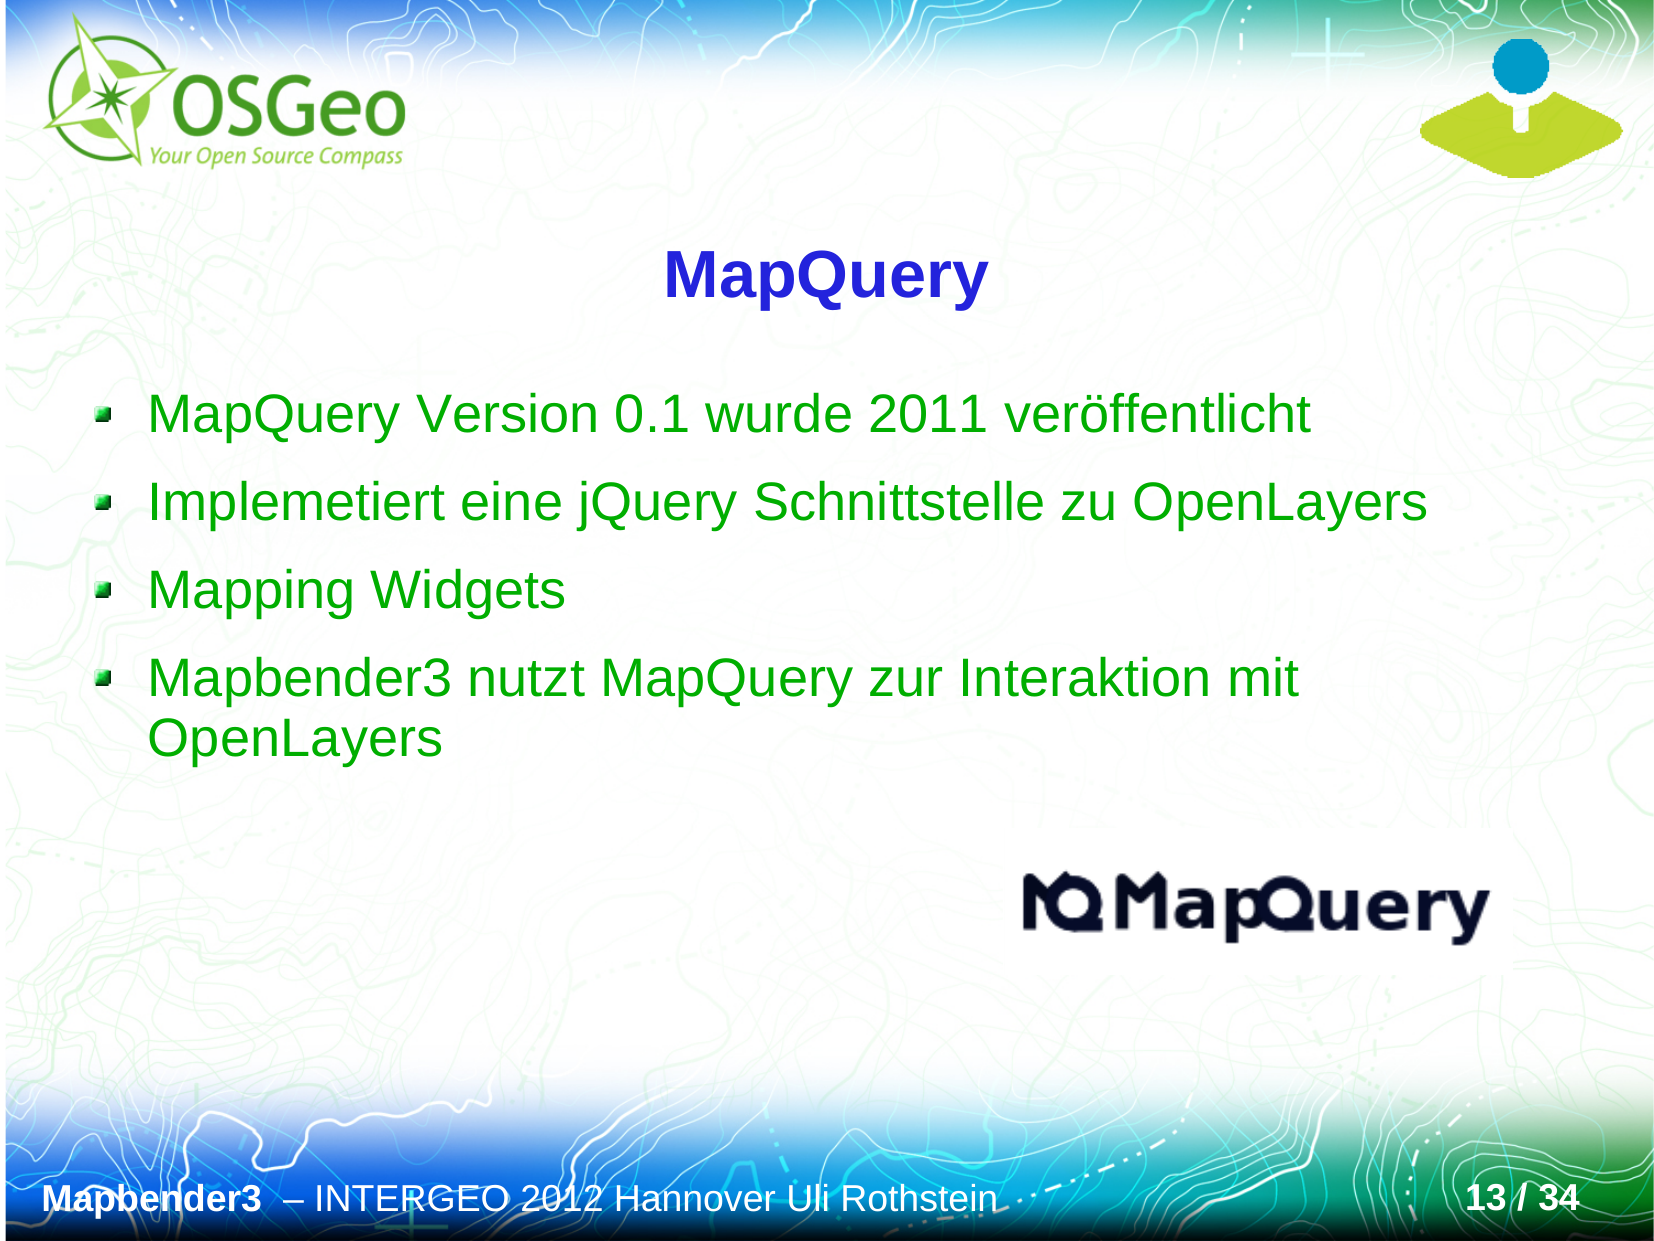

# MapQuery
MapQuery Version 0.1 wurde 2011 veröffentlicht
Implemetiert eine jQuery Schnittstelle zu OpenLayers
Mapping Widgets
Mapbender3 nutzt MapQuery zur Interaktion mit OpenLayers